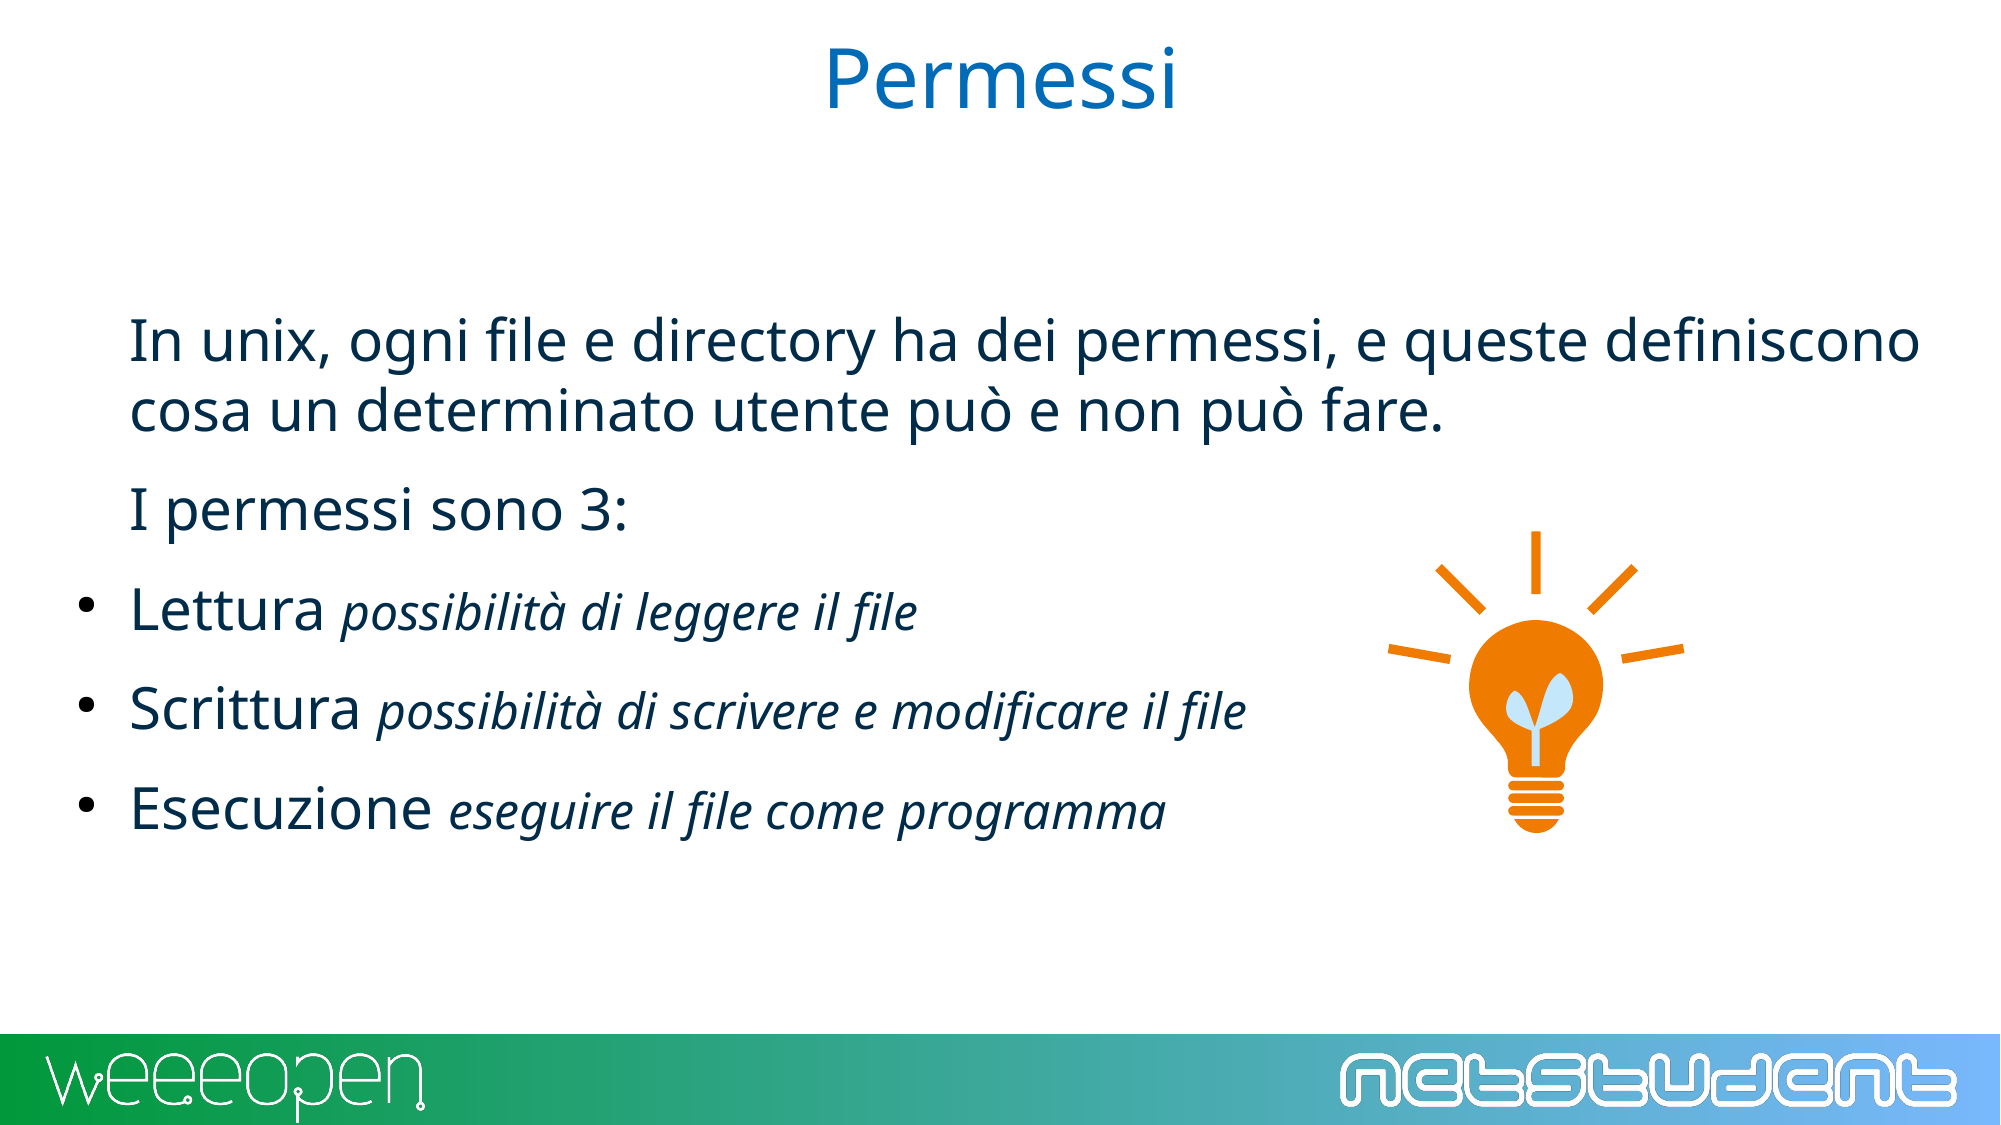

# Permessi
In unix, ogni file e directory ha dei permessi, e queste definiscono cosa un determinato utente può e non può fare.
I permessi sono 3:
Lettura possibilità di leggere il file
Scrittura possibilità di scrivere e modificare il file
Esecuzione eseguire il file come programma